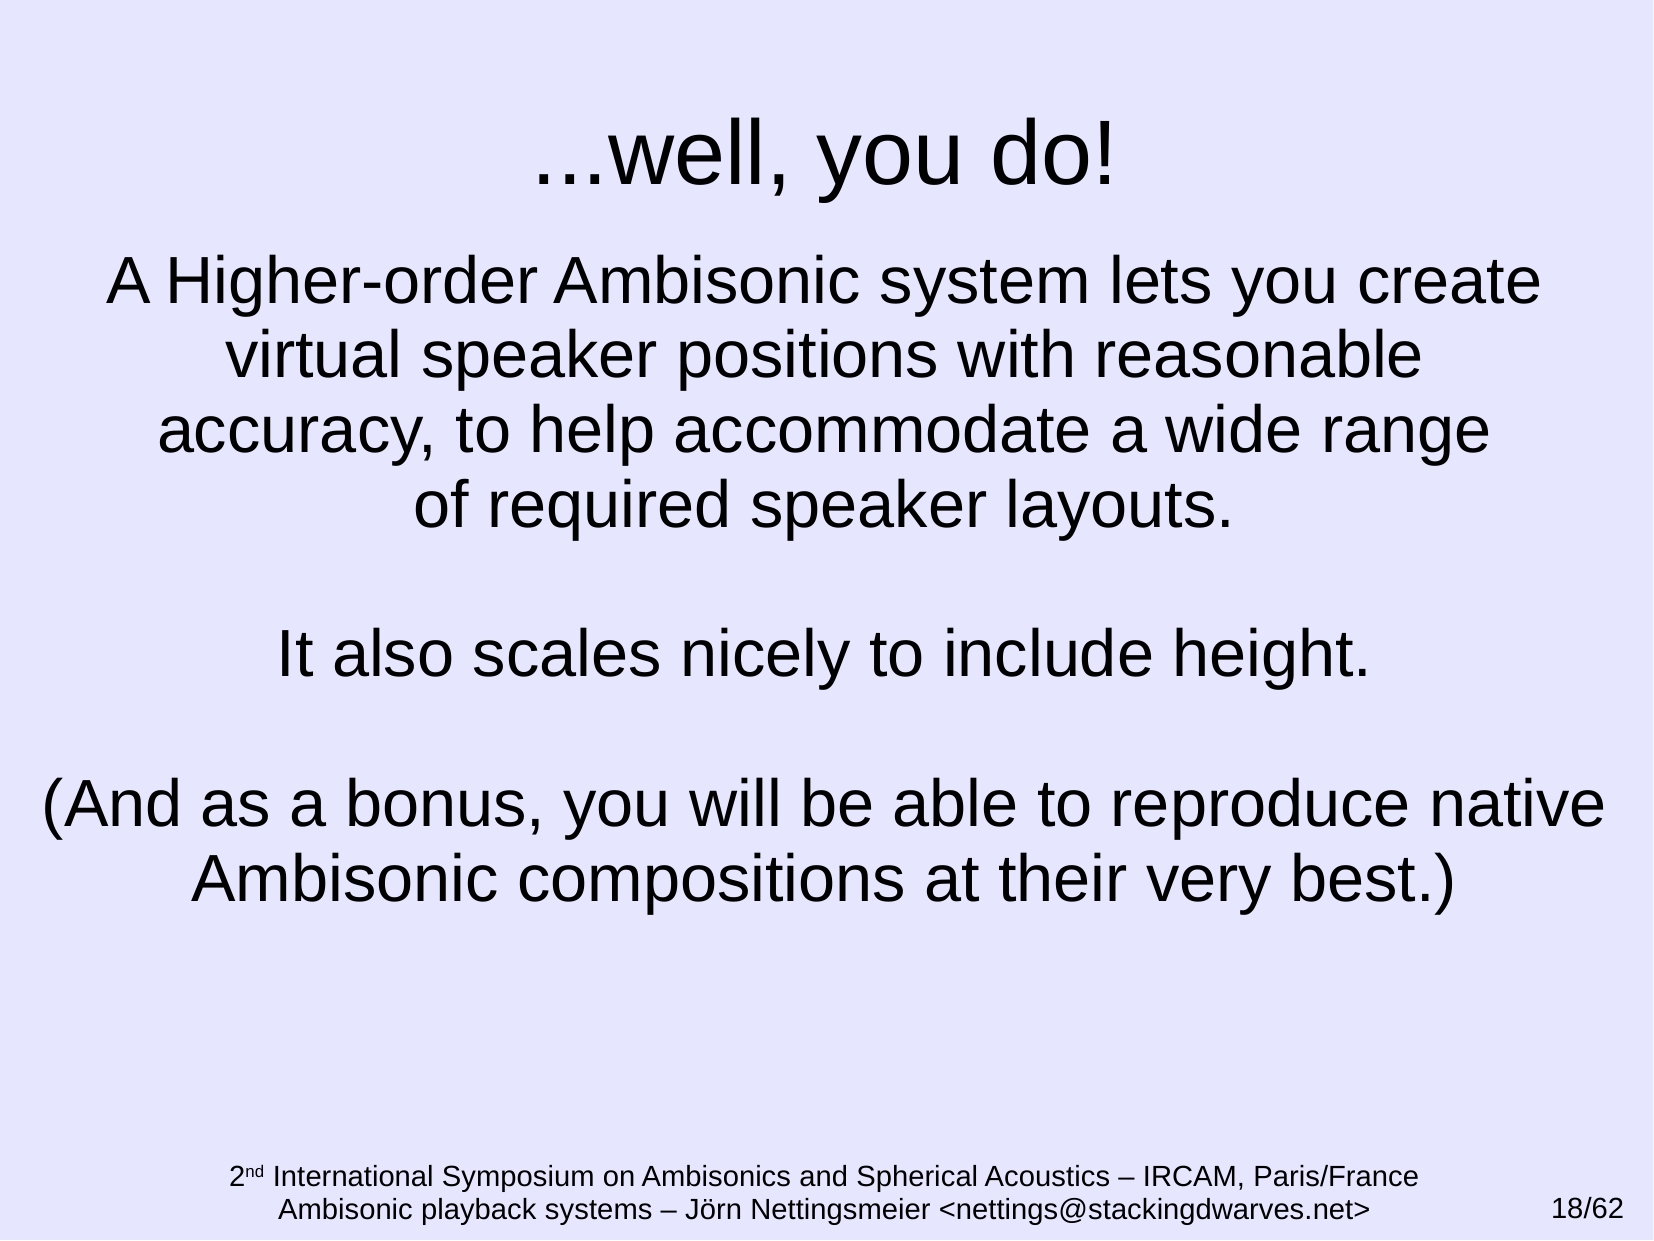

# A Higher-order Ambisonic system lets you create
virtual speaker positions with reasonable
accuracy, to help accommodate a wide range
of required speaker layouts.
It also scales nicely to include height.
(And as a bonus, you will be able to reproduce native Ambisonic compositions at their very best.)
...well, you do!